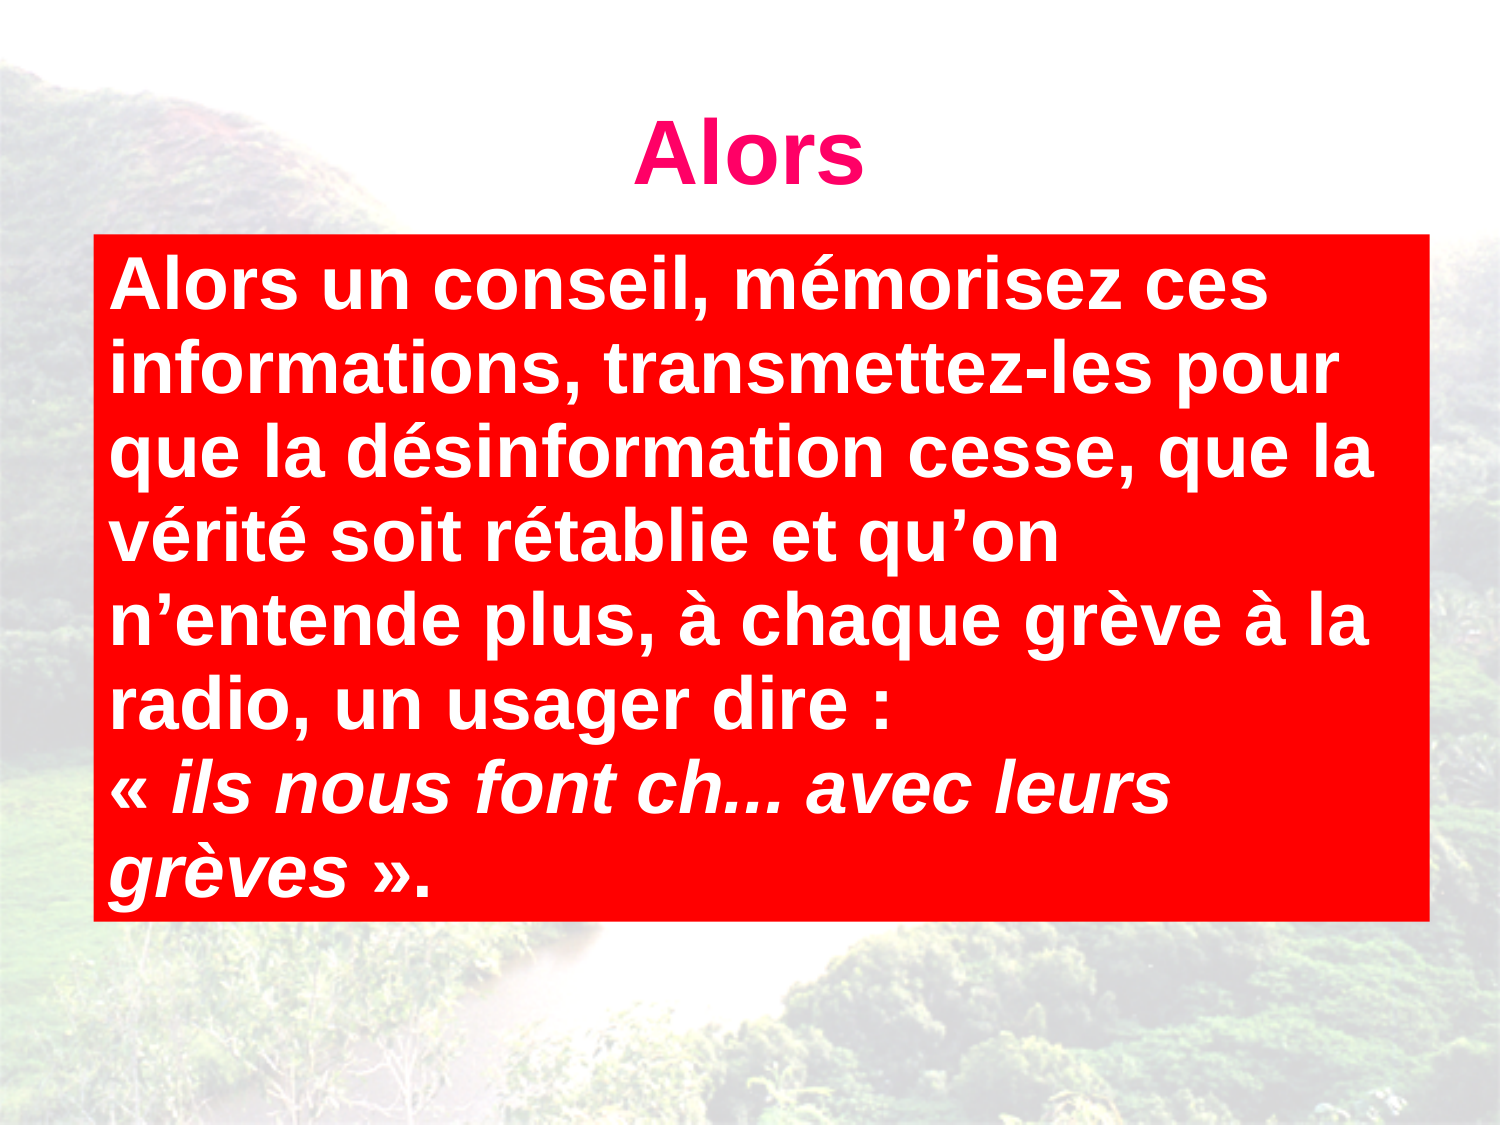

Alors
Alors un conseil, mémorisez ces informations, transmettez-les pour que la désinformation cesse, que la vérité soit rétablie et qu’on n’entende plus, à chaque grève à la radio, un usager dire :
« ils nous font ch... avec leurs grèves ».